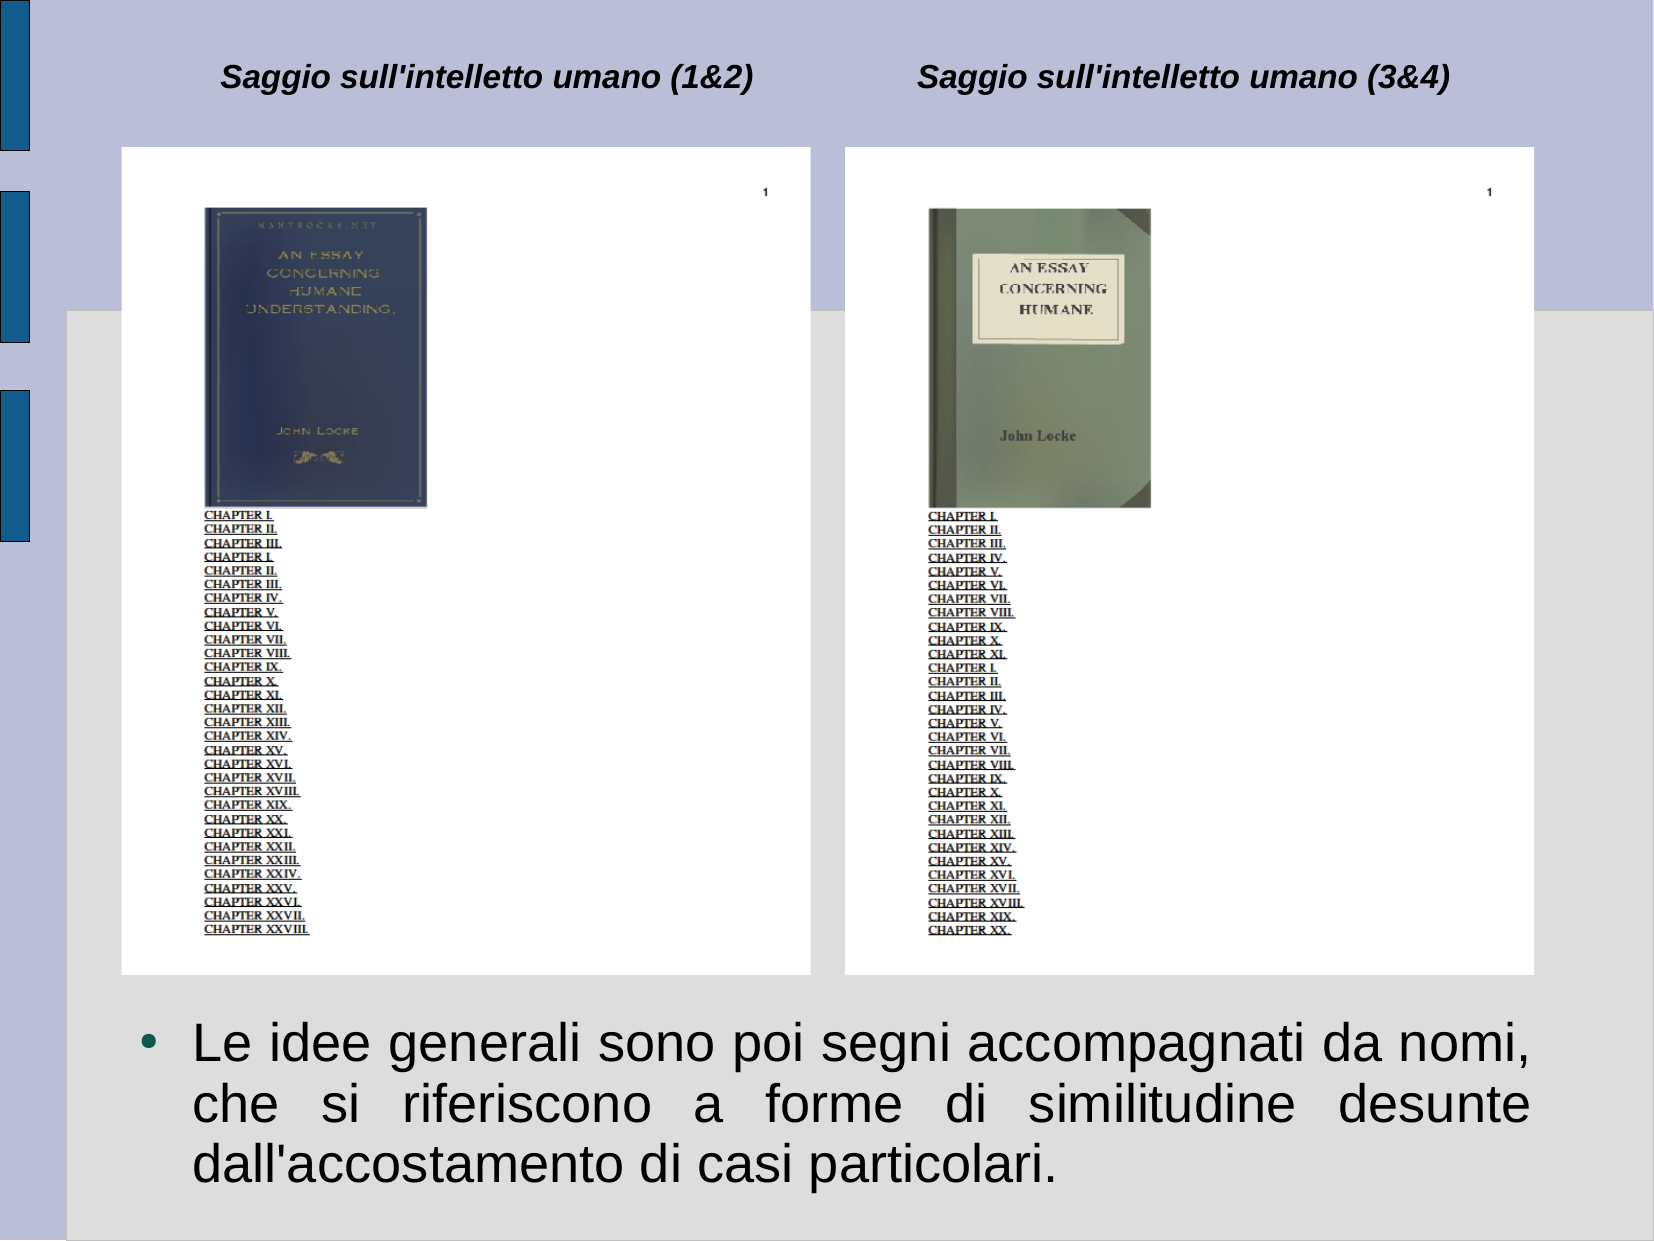

Saggio sull'intelletto umano (1&2)
Saggio sull'intelletto umano (3&4)
#
Le idee generali sono poi segni accompagnati da nomi, che si riferiscono a forme di similitudine desunte dall'accostamento di casi particolari.